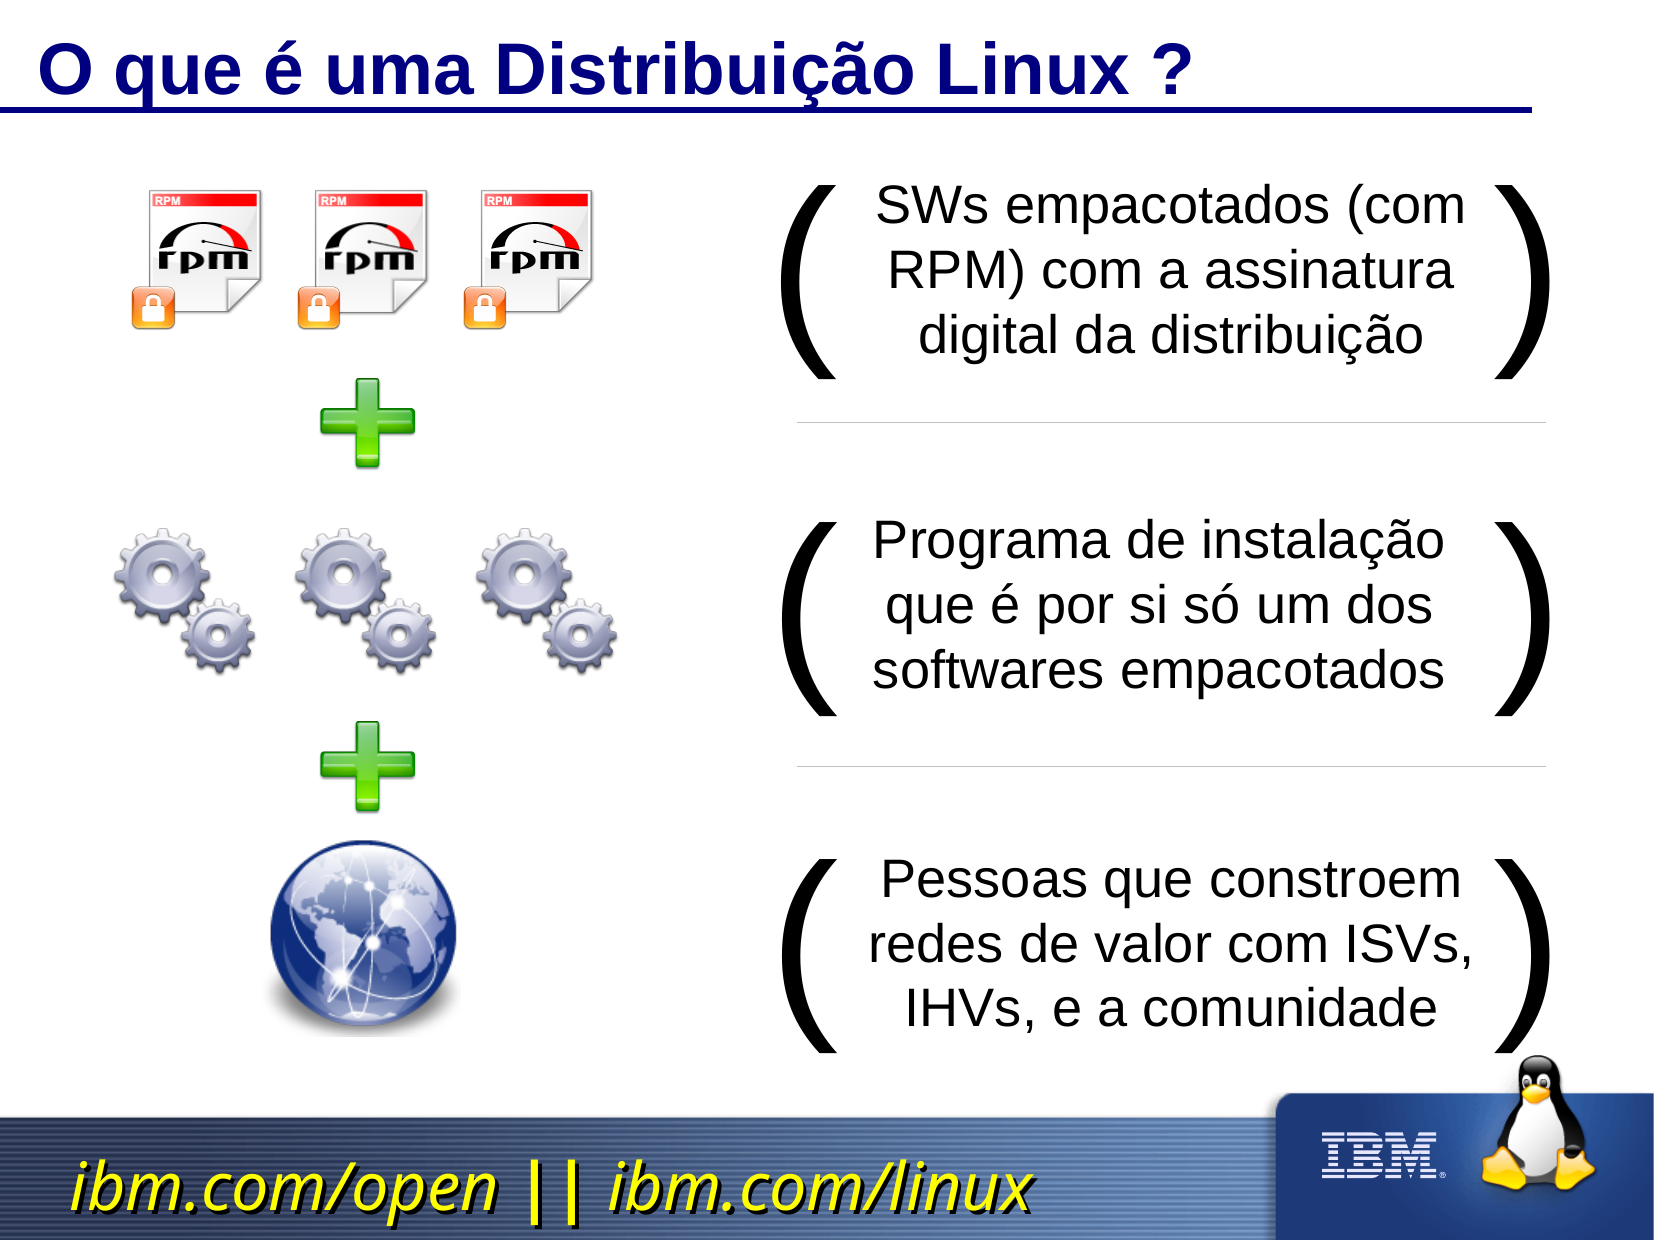

O que é uma Distribuição Linux ?
(
)
SWs empacotados (com RPM) com a assinatura digital da distribuição
(
)
Programa de instalação que é por si só um dos softwares empacotados
(
)
Pessoas que constroem redes de valor com ISVs, IHVs, e a comunidade